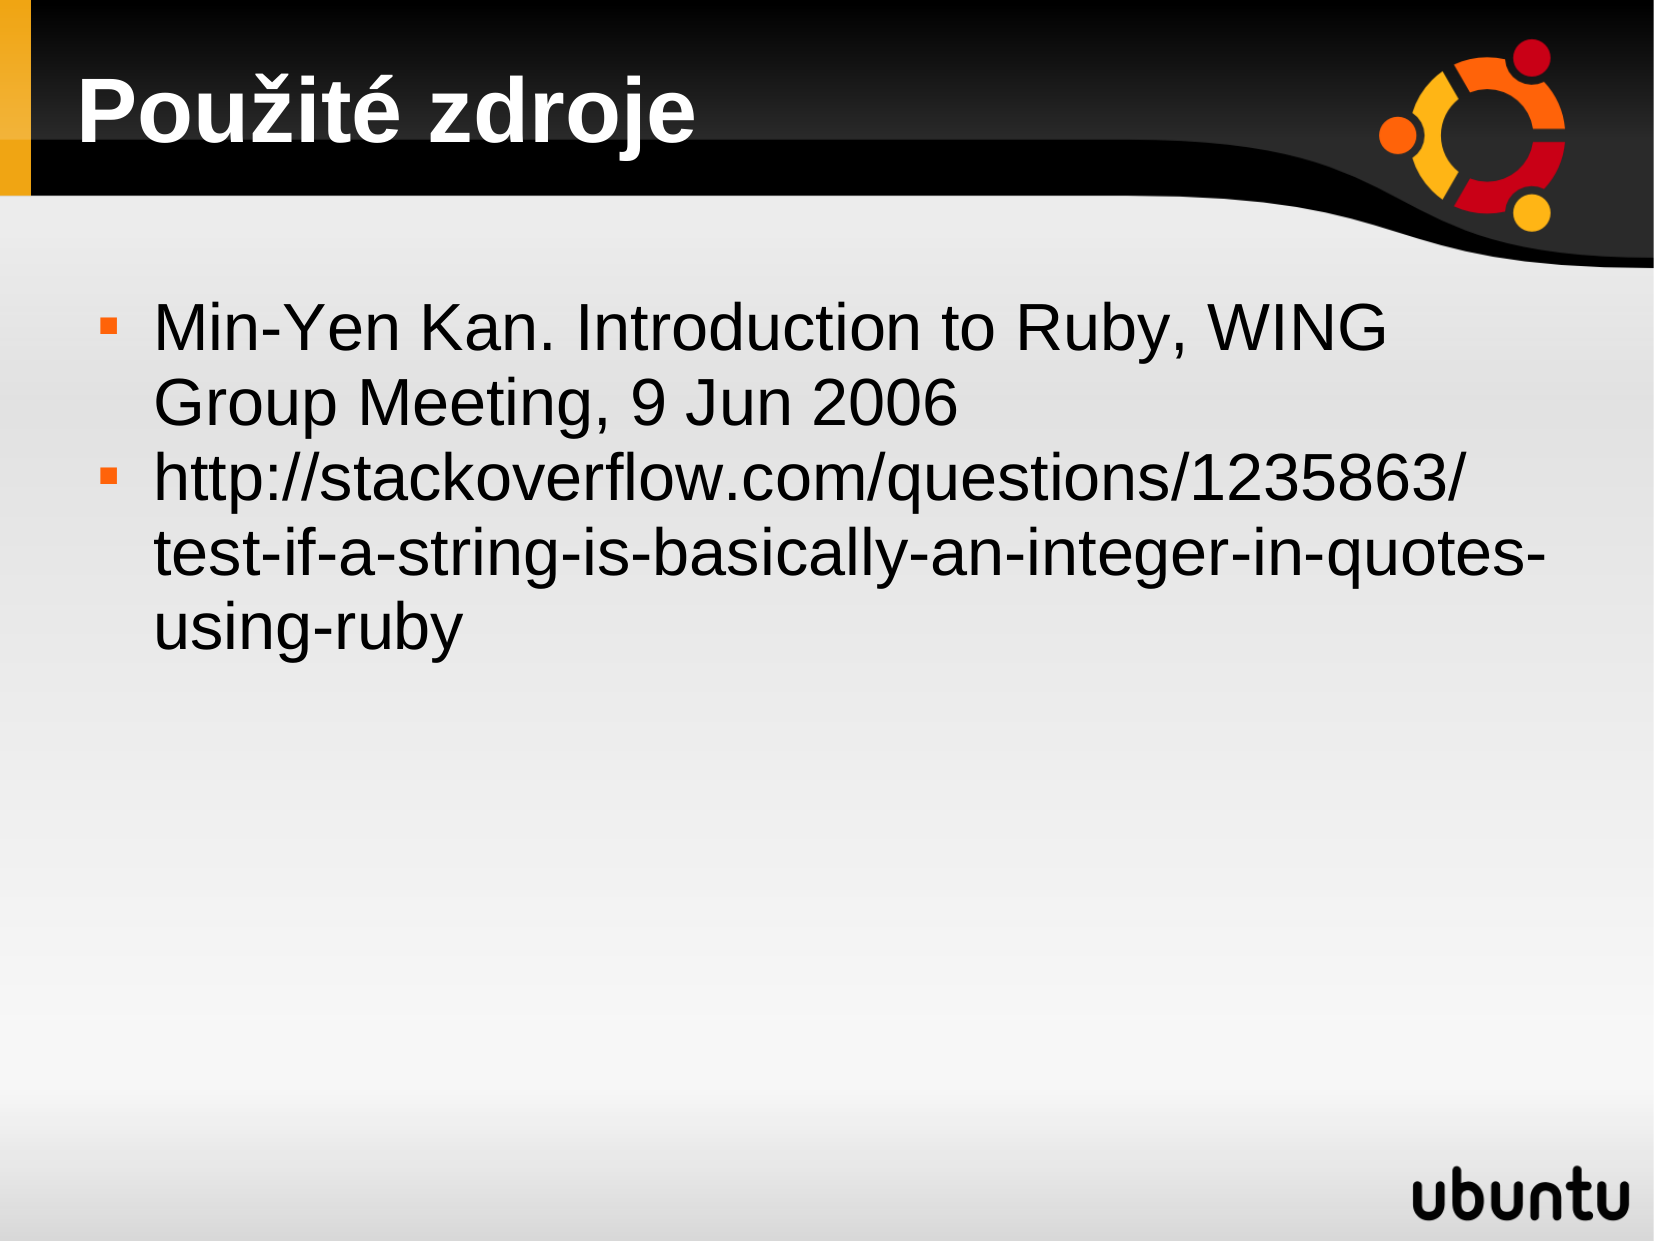

# Použité zdroje
Min-Yen Kan. Introduction to Ruby, WING Group Meeting, 9 Jun 2006
http://stackoverflow.com/questions/1235863/test-if-a-string-is-basically-an-integer-in-quotes-using-ruby